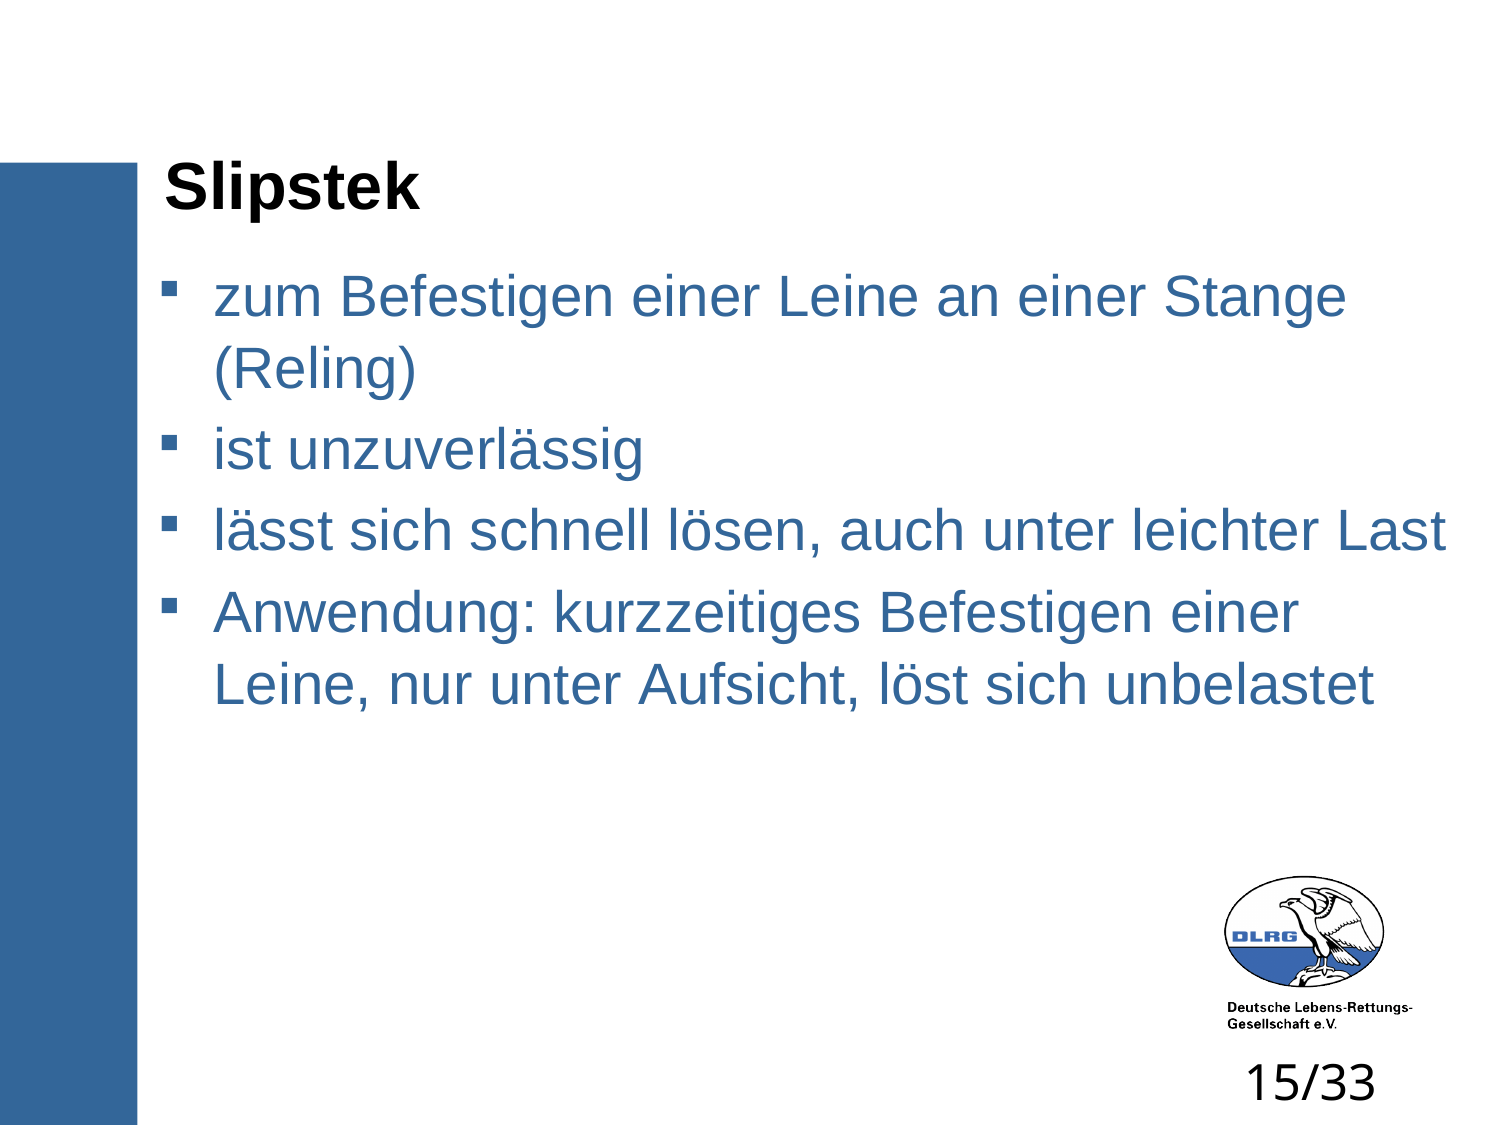

# Slipstek
zum Befestigen einer Leine an einer Stange (Reling)
ist unzuverlässig
lässt sich schnell lösen, auch unter leichter Last
Anwendung: kurzzeitiges Befestigen einer Leine, nur unter Aufsicht, löst sich unbelastet